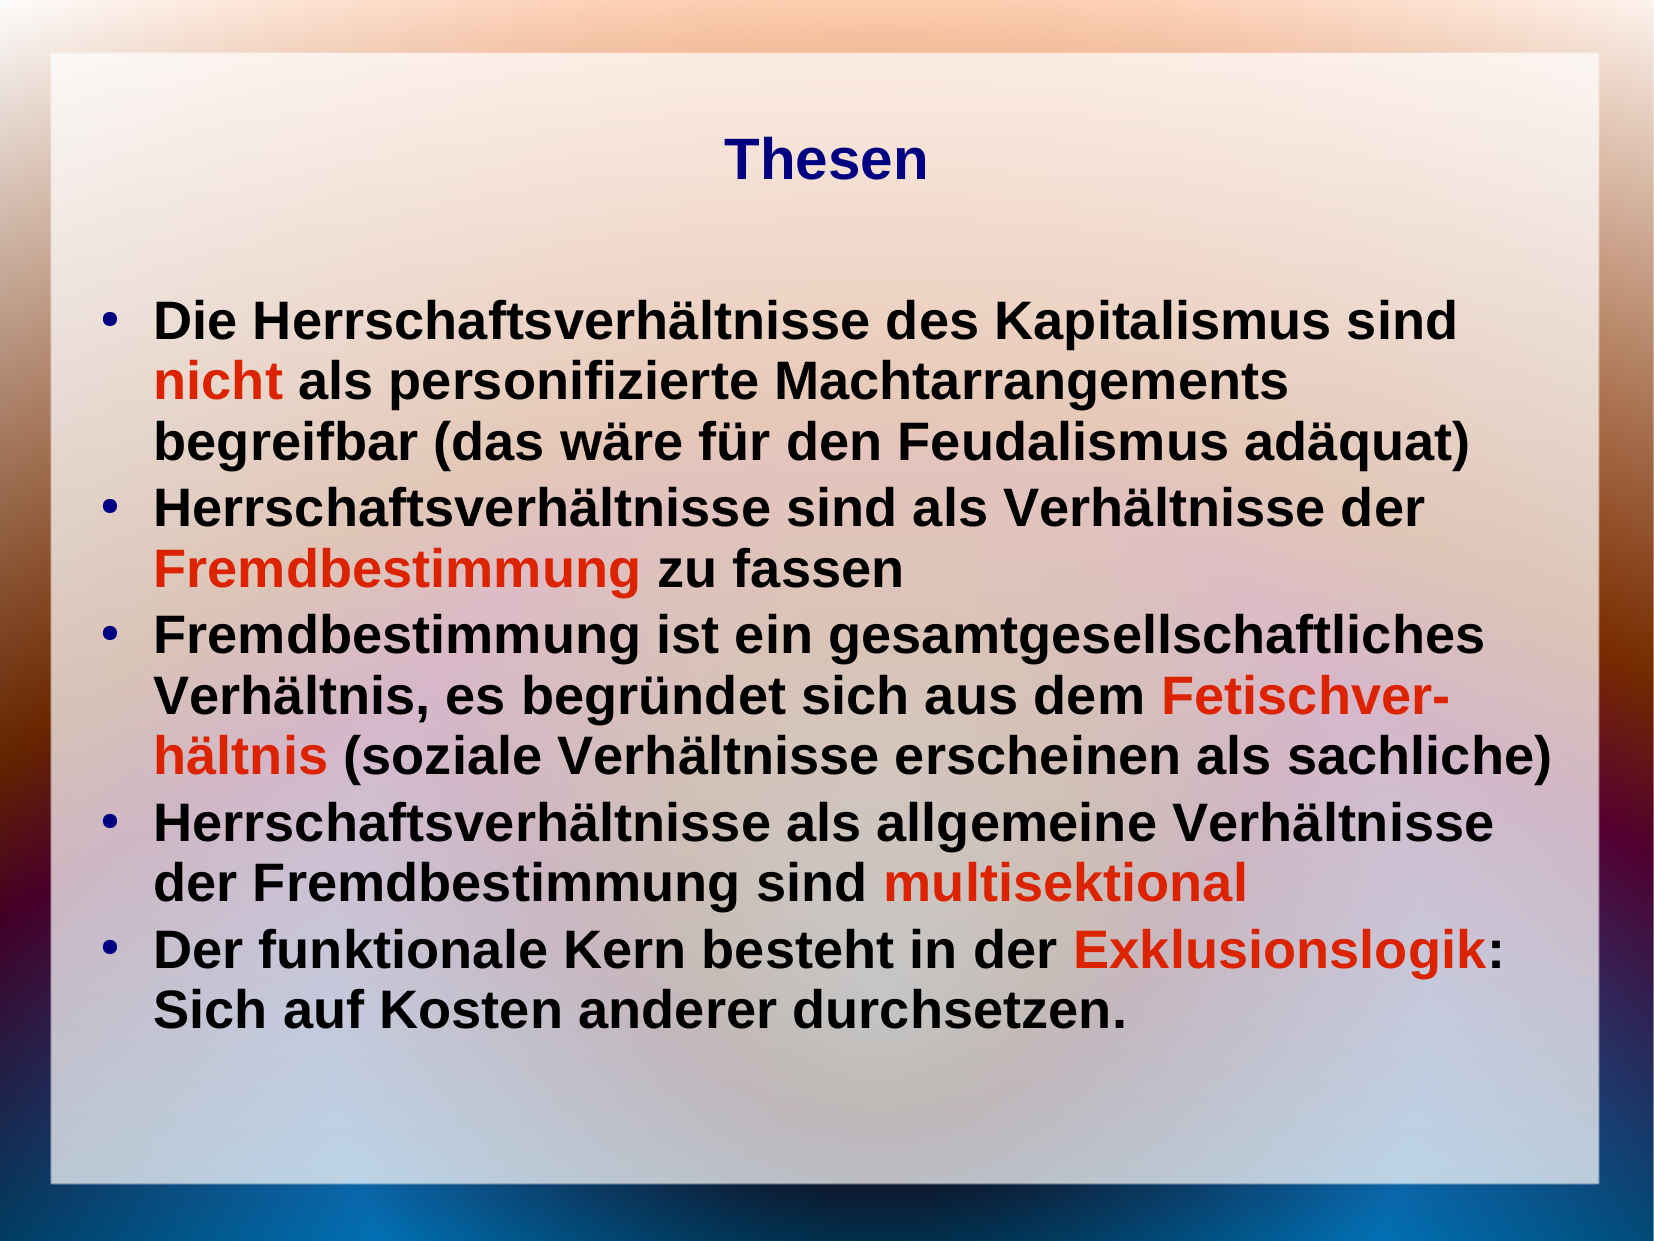

# Thesen
Die Herrschaftsverhältnisse des Kapitalismus sind nicht als personifizierte Machtarrangements begreifbar (das wäre für den Feudalismus adäquat)
Herrschaftsverhältnisse sind als Verhältnisse der Fremdbestimmung zu fassen
Fremdbestimmung ist ein gesamtgesellschaftliches Verhältnis, es begründet sich aus dem Fetischver-hältnis (soziale Verhältnisse erscheinen als sachliche)
Herrschaftsverhältnisse als allgemeine Verhältnisse der Fremdbestimmung sind multisektional
Der funktionale Kern besteht in der Exklusionslogik: Sich auf Kosten anderer durchsetzen.